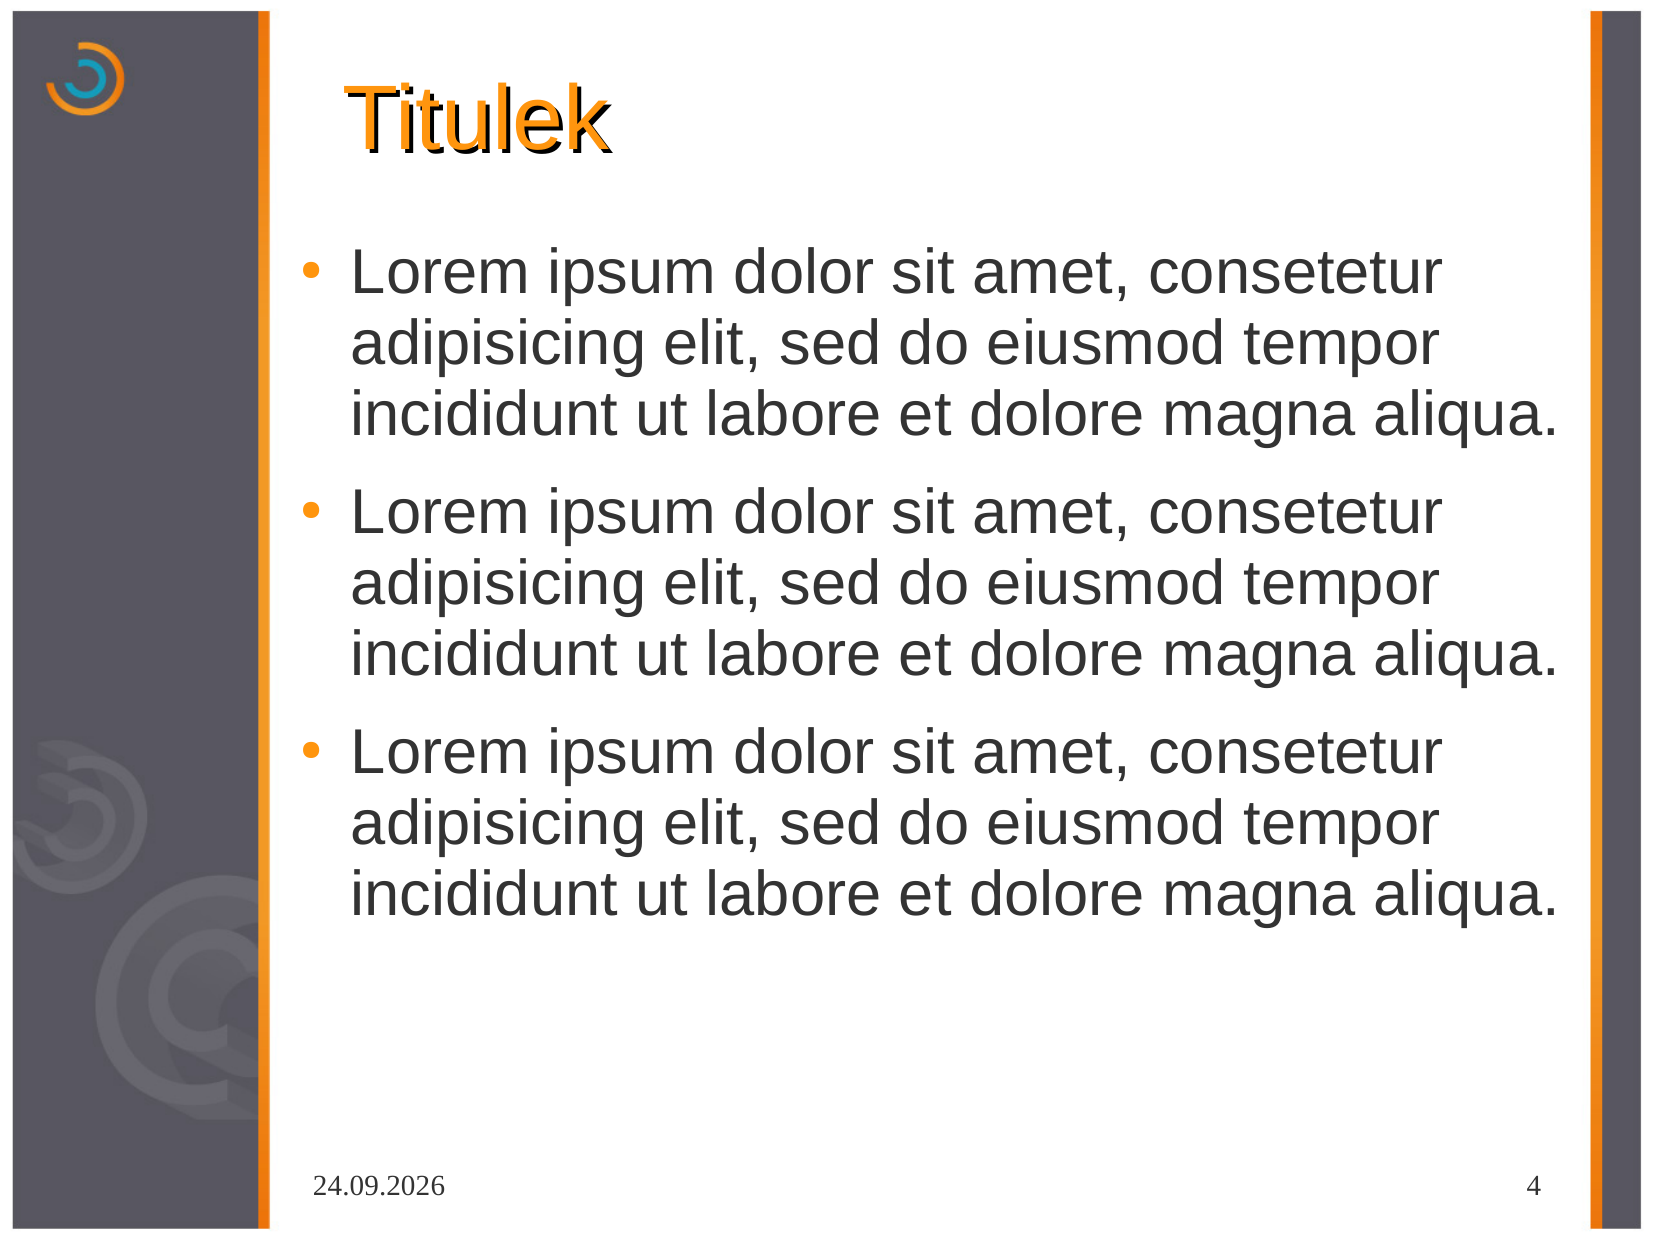

# Titulek
Lorem ipsum dolor sit amet, consetetur adipisicing elit, sed do eiusmod tempor incididunt ut labore et dolore magna aliqua.
Lorem ipsum dolor sit amet, consetetur adipisicing elit, sed do eiusmod tempor incididunt ut labore et dolore magna aliqua.
Lorem ipsum dolor sit amet, consetetur adipisicing elit, sed do eiusmod tempor incididunt ut labore et dolore magna aliqua.
4